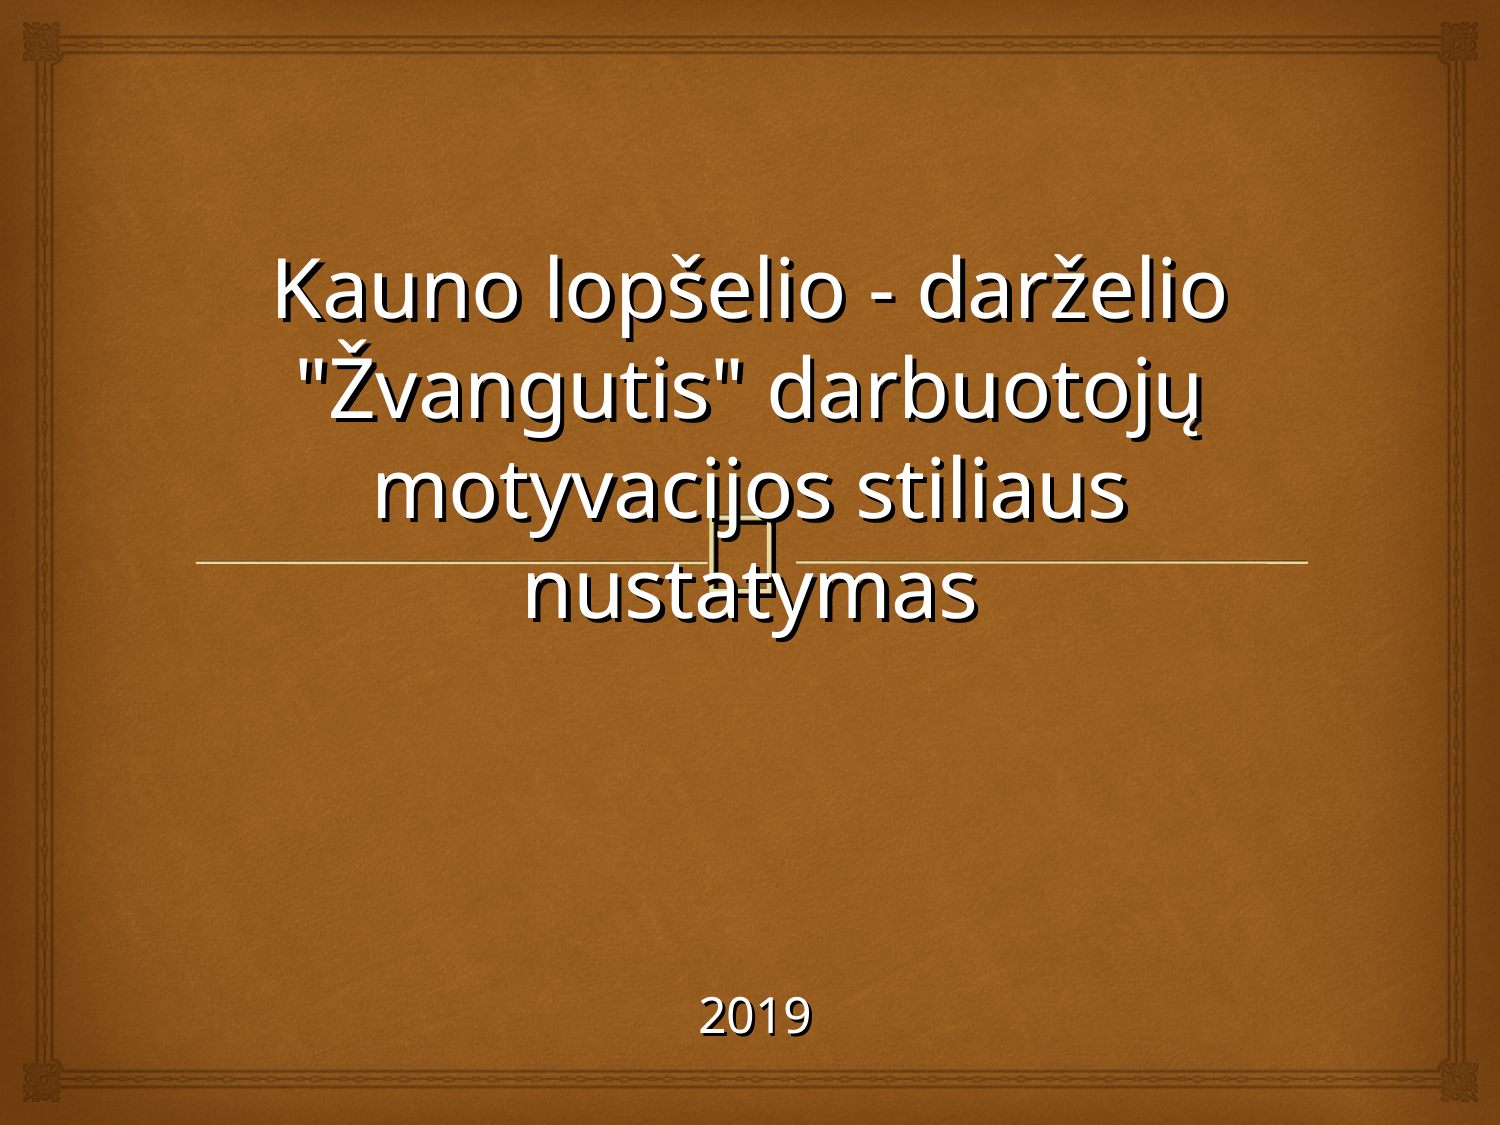

# Kauno lopšelio - darželio "Žvangutis" darbuotojų motyvacijos stiliaus nustatymas
2019